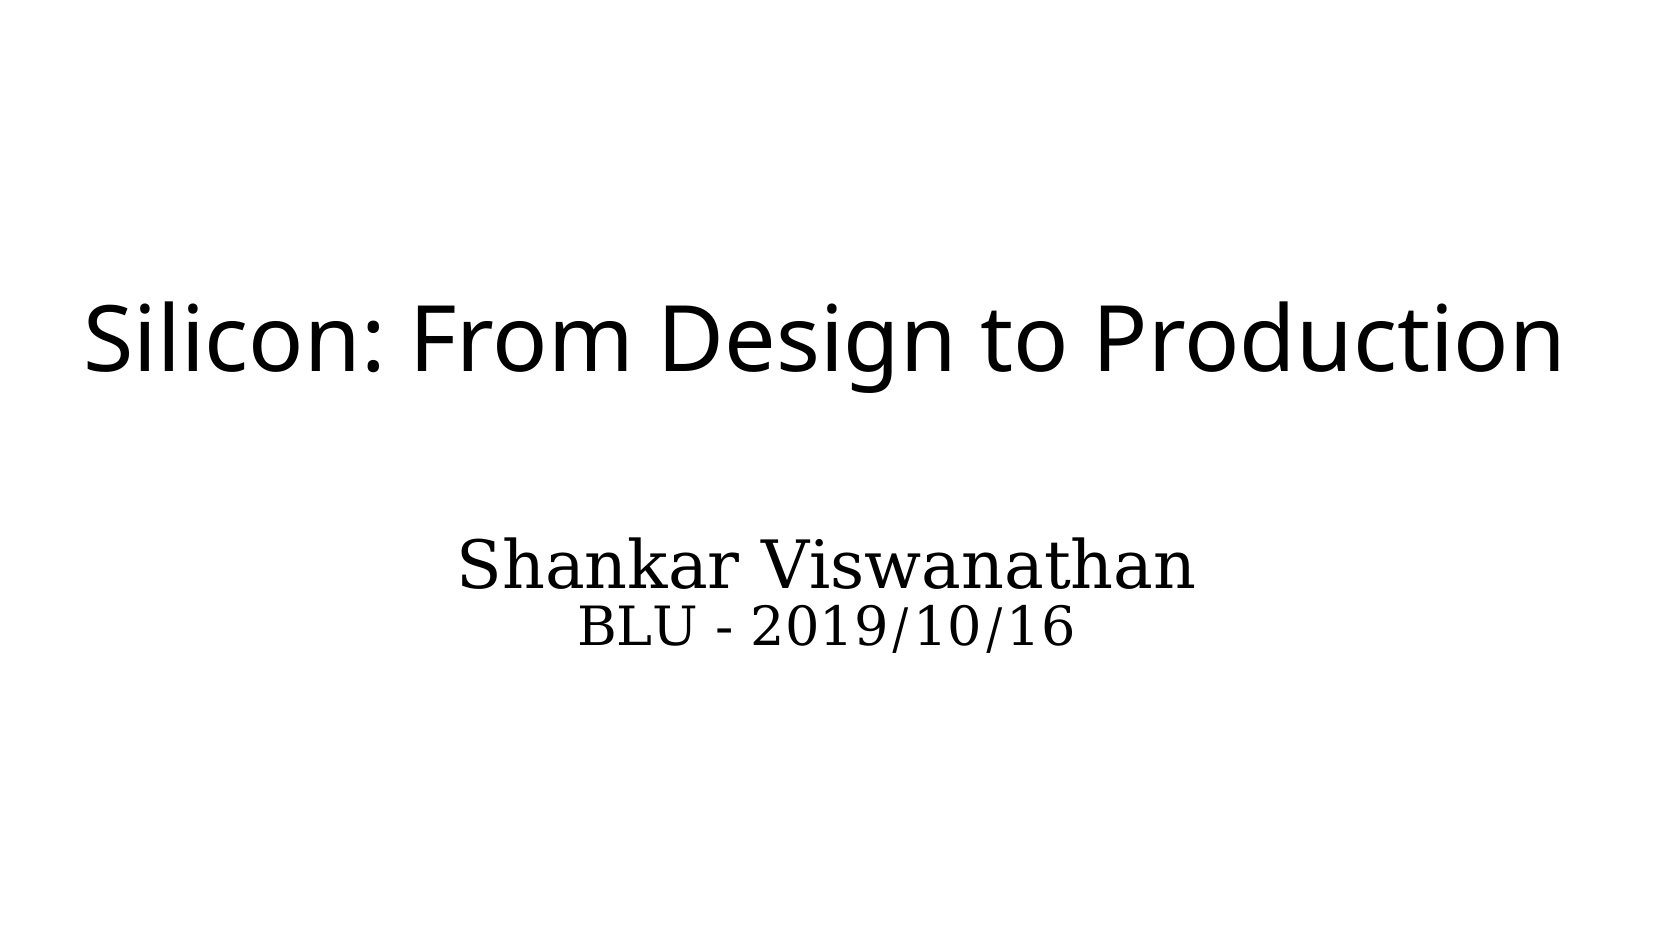

# Silicon: From Design to Production
Shankar Viswanathan
BLU - 2019/10/16